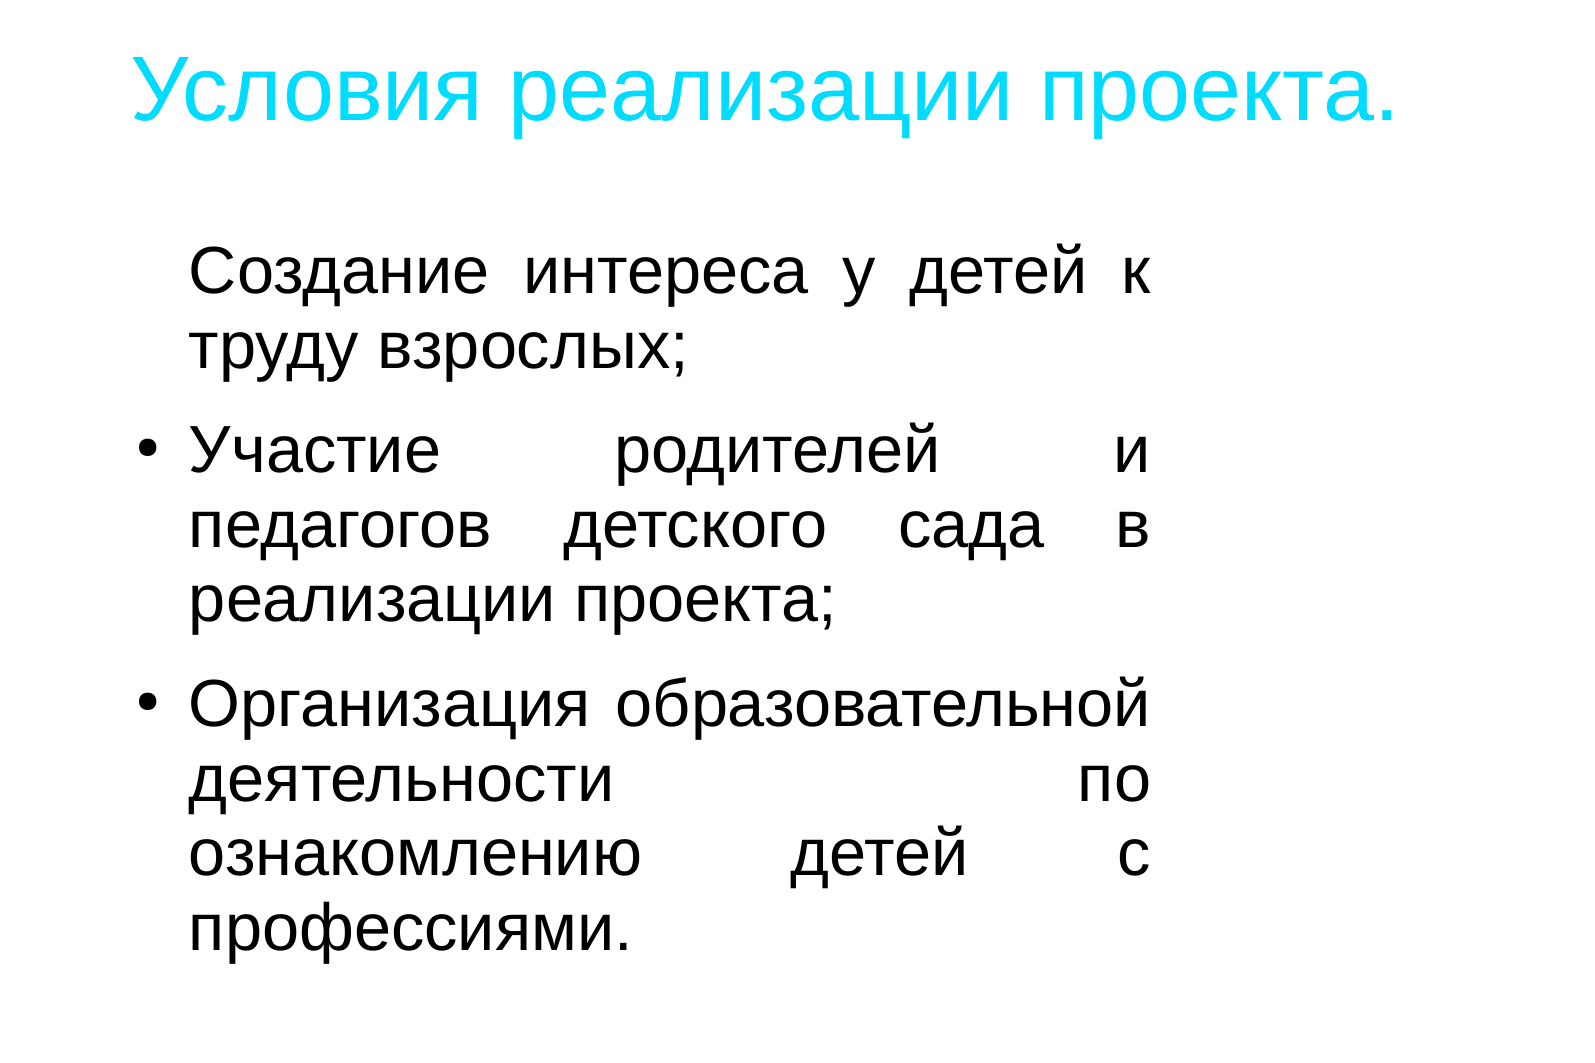

# Условия реализации проекта.
Создание интереса у детей к труду взрослых;
Участие родителей и педагогов детского сада в реализации проекта;
Организация образовательной деятельности по ознакомлению детей с профессиями.